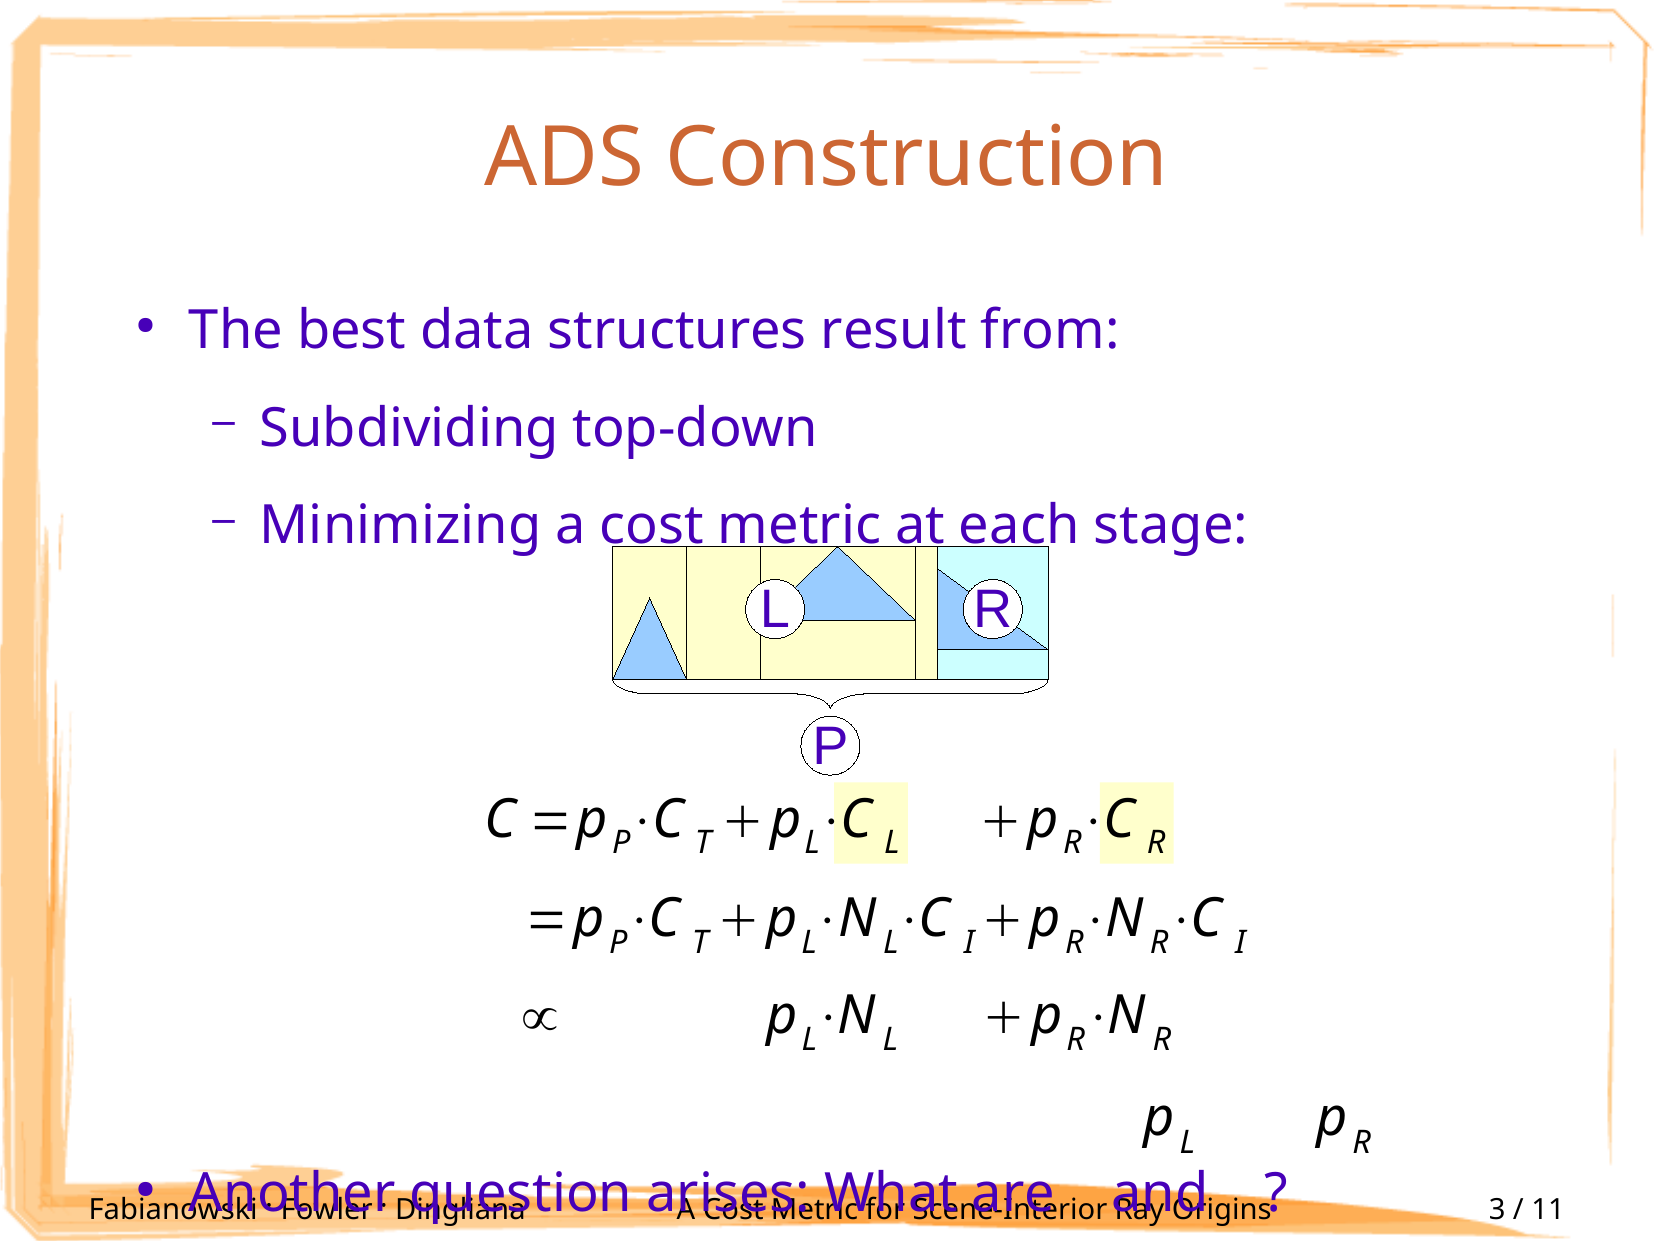

# ADS Construction
The best data structures result from:
Subdividing top-down
Minimizing a cost metric at each stage:
Another question arises: What are and ?
L
R
P